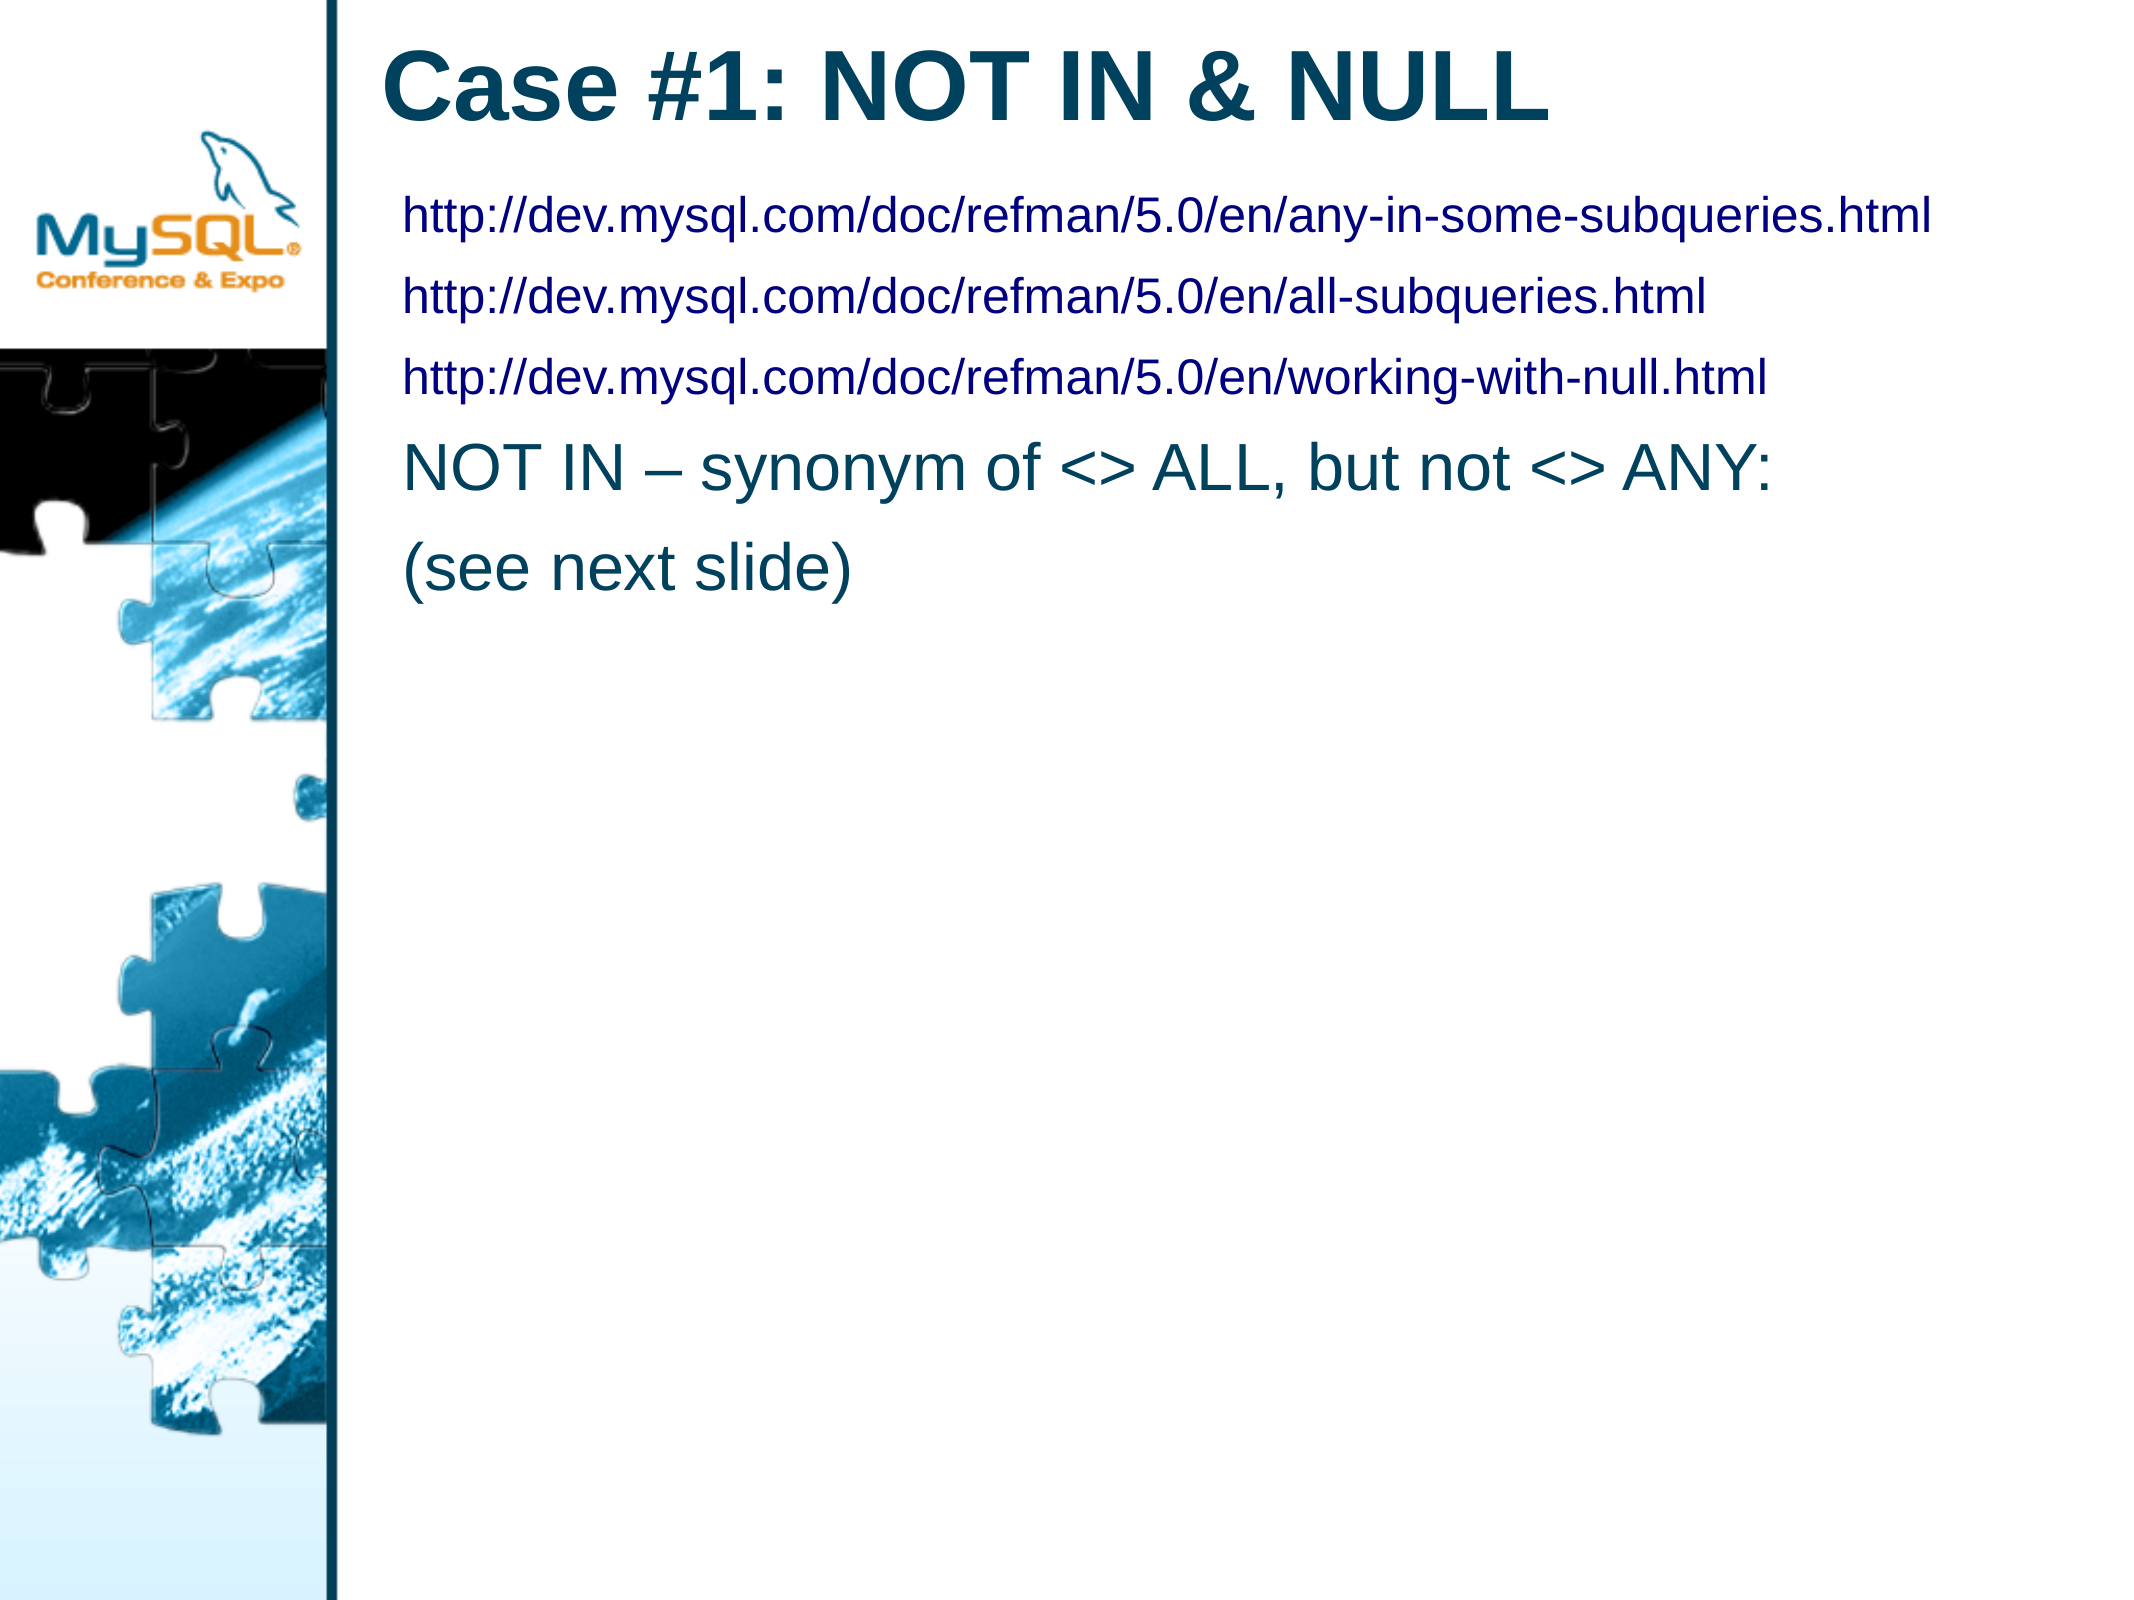

# Case #1: NOT IN & NULL
http://dev.mysql.com/doc/refman/5.0/en/any-in-some-subqueries.html
http://dev.mysql.com/doc/refman/5.0/en/all-subqueries.html
http://dev.mysql.com/doc/refman/5.0/en/working-with-null.html
NOT IN – synonym of <> ALL, but not <> ANY:
(see next slide)